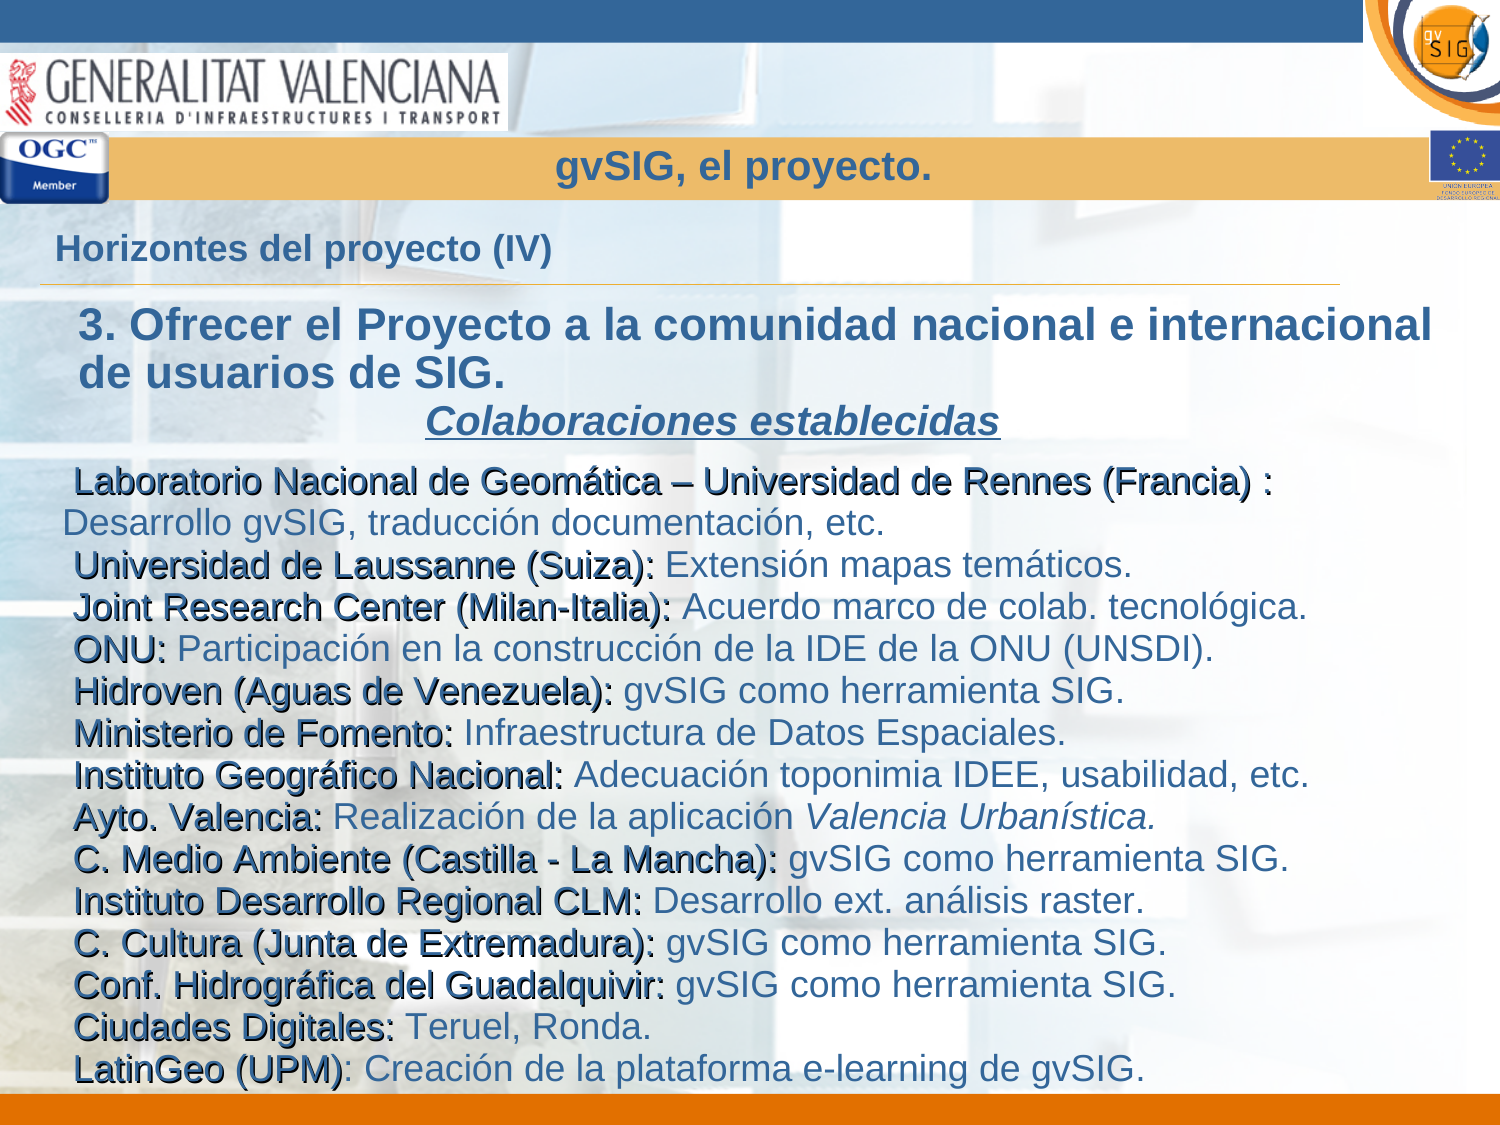

gvSIG, el proyecto.
Horizontes del proyecto (IV)
3. Ofrecer el Proyecto a la comunidad nacional e internacional de usuarios de SIG.
Colaboraciones establecidas
 Laboratorio Nacional de Geomática – Universidad de Rennes (Francia) : Desarrollo gvSIG, traducción documentación, etc.
 Universidad de Laussanne (Suiza): Extensión mapas temáticos.
 Joint Research Center (Milan-Italia): Acuerdo marco de colab. tecnológica.
 ONU: Participación en la construcción de la IDE de la ONU (UNSDI).
 Hidroven (Aguas de Venezuela): gvSIG como herramienta SIG.
 Ministerio de Fomento: Infraestructura de Datos Espaciales.
 Instituto Geográfico Nacional: Adecuación toponimia IDEE, usabilidad, etc.
 Ayto. Valencia: Realización de la aplicación Valencia Urbanística.
 C. Medio Ambiente (Castilla - La Mancha): gvSIG como herramienta SIG.
 Instituto Desarrollo Regional CLM: Desarrollo ext. análisis raster.
 C. Cultura (Junta de Extremadura): gvSIG como herramienta SIG.
 Conf. Hidrográfica del Guadalquivir: gvSIG como herramienta SIG.
 Ciudades Digitales: Teruel, Ronda.
 LatinGeo (UPM): Creación de la plataforma e-learning de gvSIG.